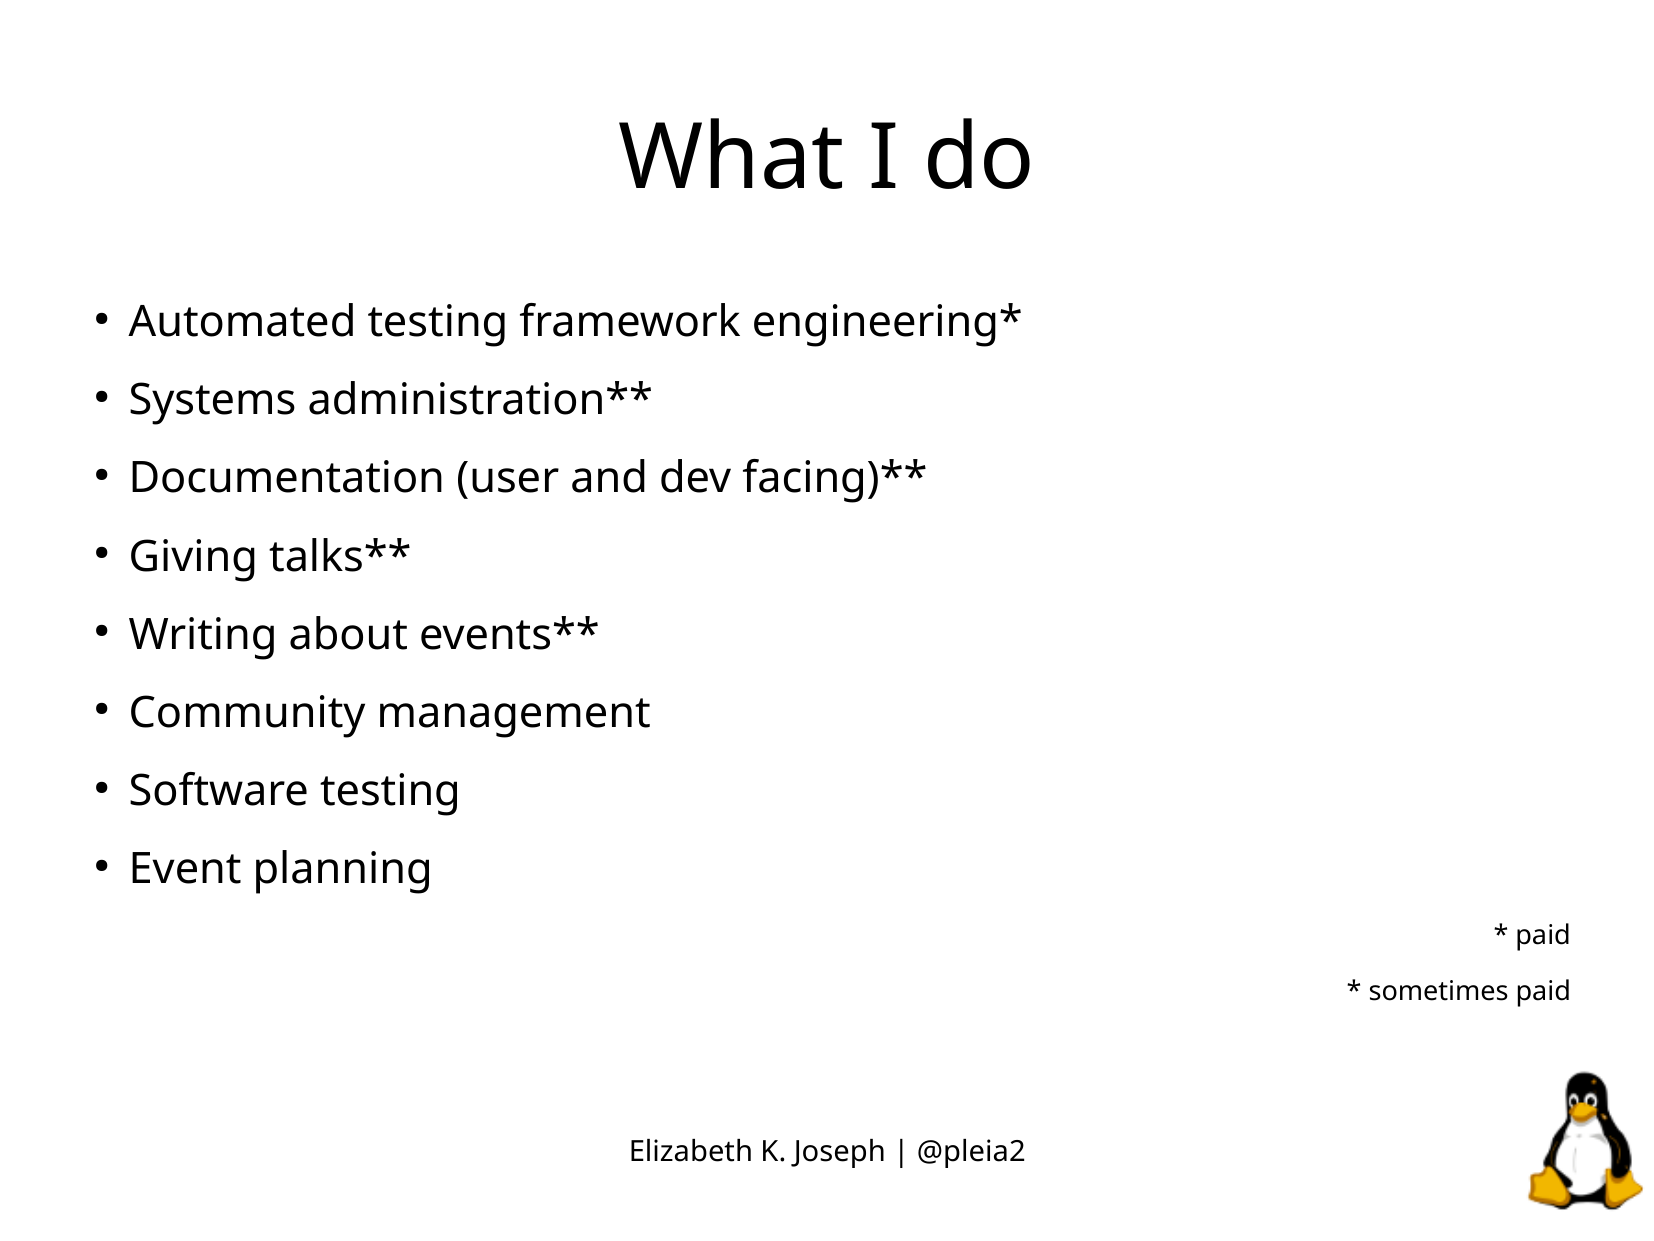

# What I do
Automated testing framework engineering*
Systems administration**
Documentation (user and dev facing)**
Giving talks**
Writing about events**
Community management
Software testing
Event planning
* paid
* sometimes paid
Elizabeth K. Joseph | @pleia2